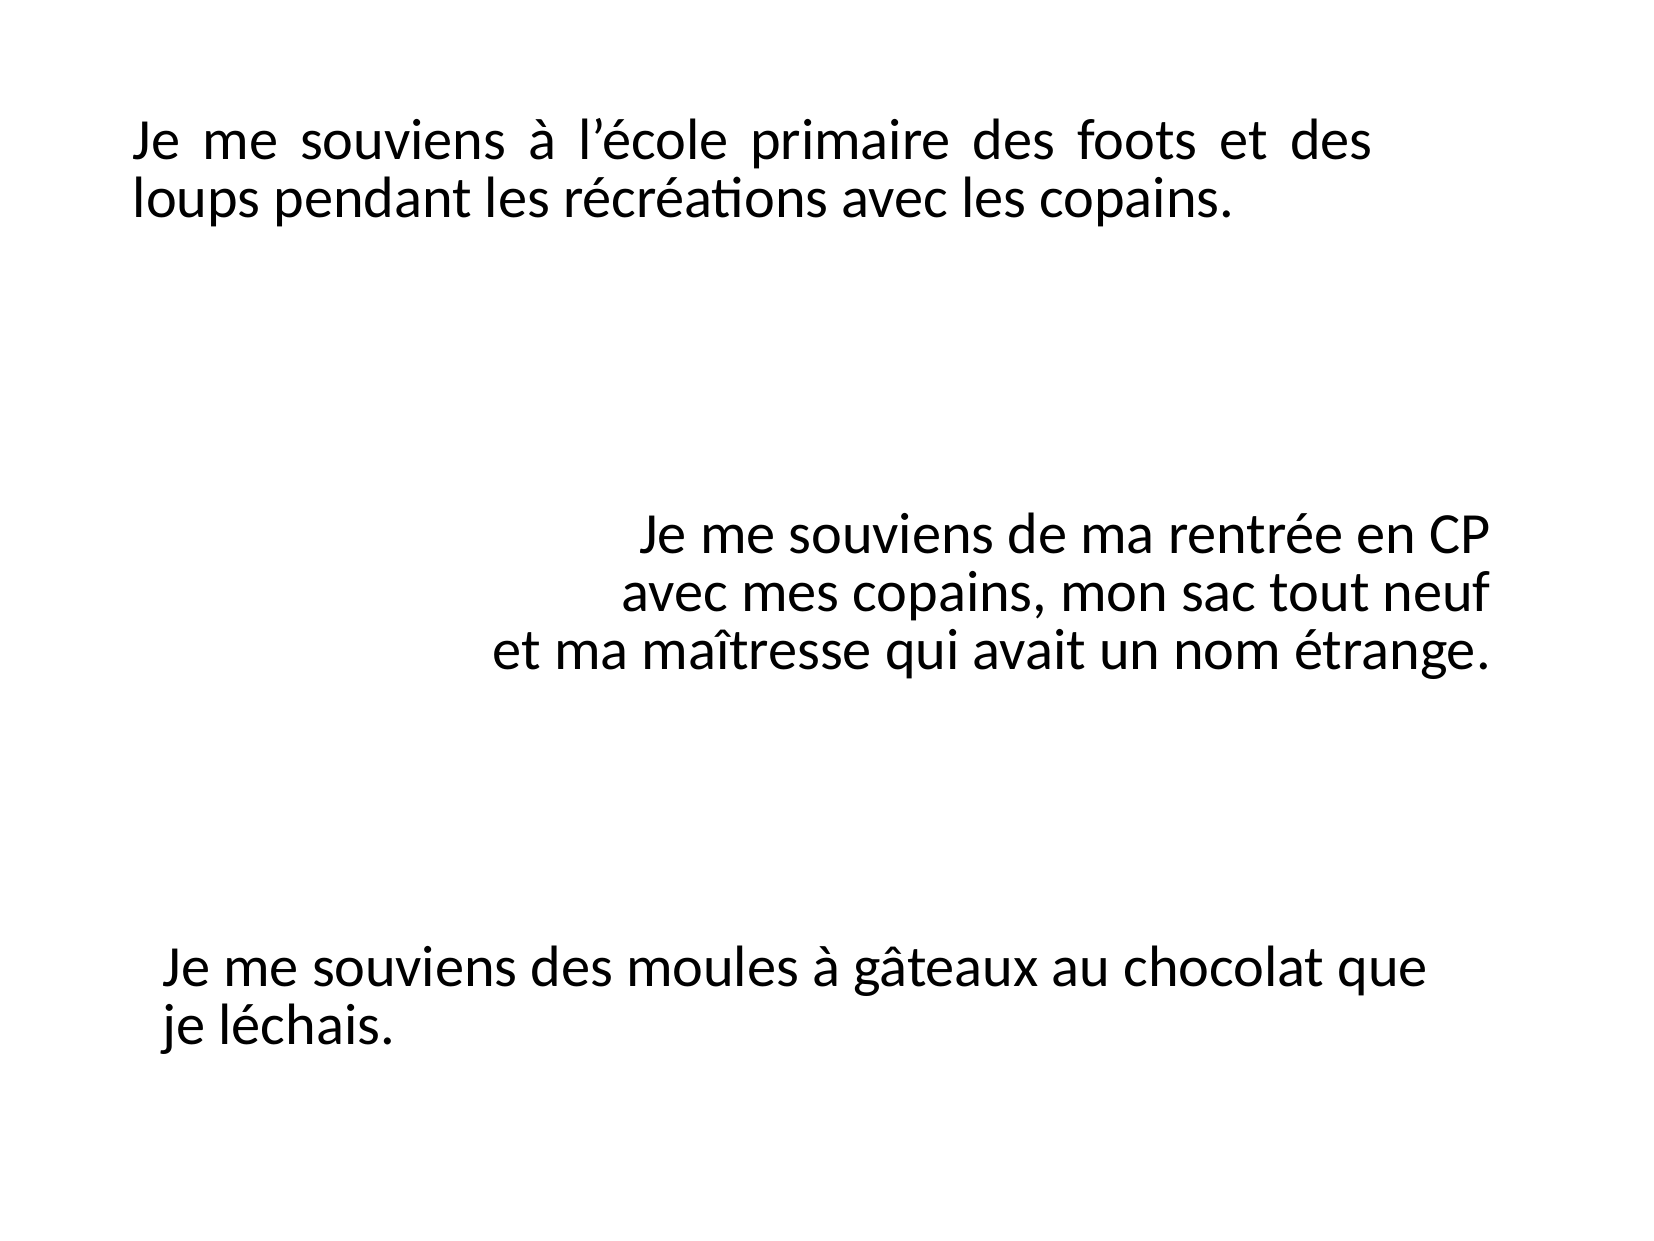

Je me souviens à l’école primaire des foots et des loups pendant les récréations avec les copains.
Je me souviens de ma rentrée en CP
avec mes copains, mon sac tout neuf
et ma maîtresse qui avait un nom étrange.
Je me souviens des moules à gâteaux au chocolat que je léchais.